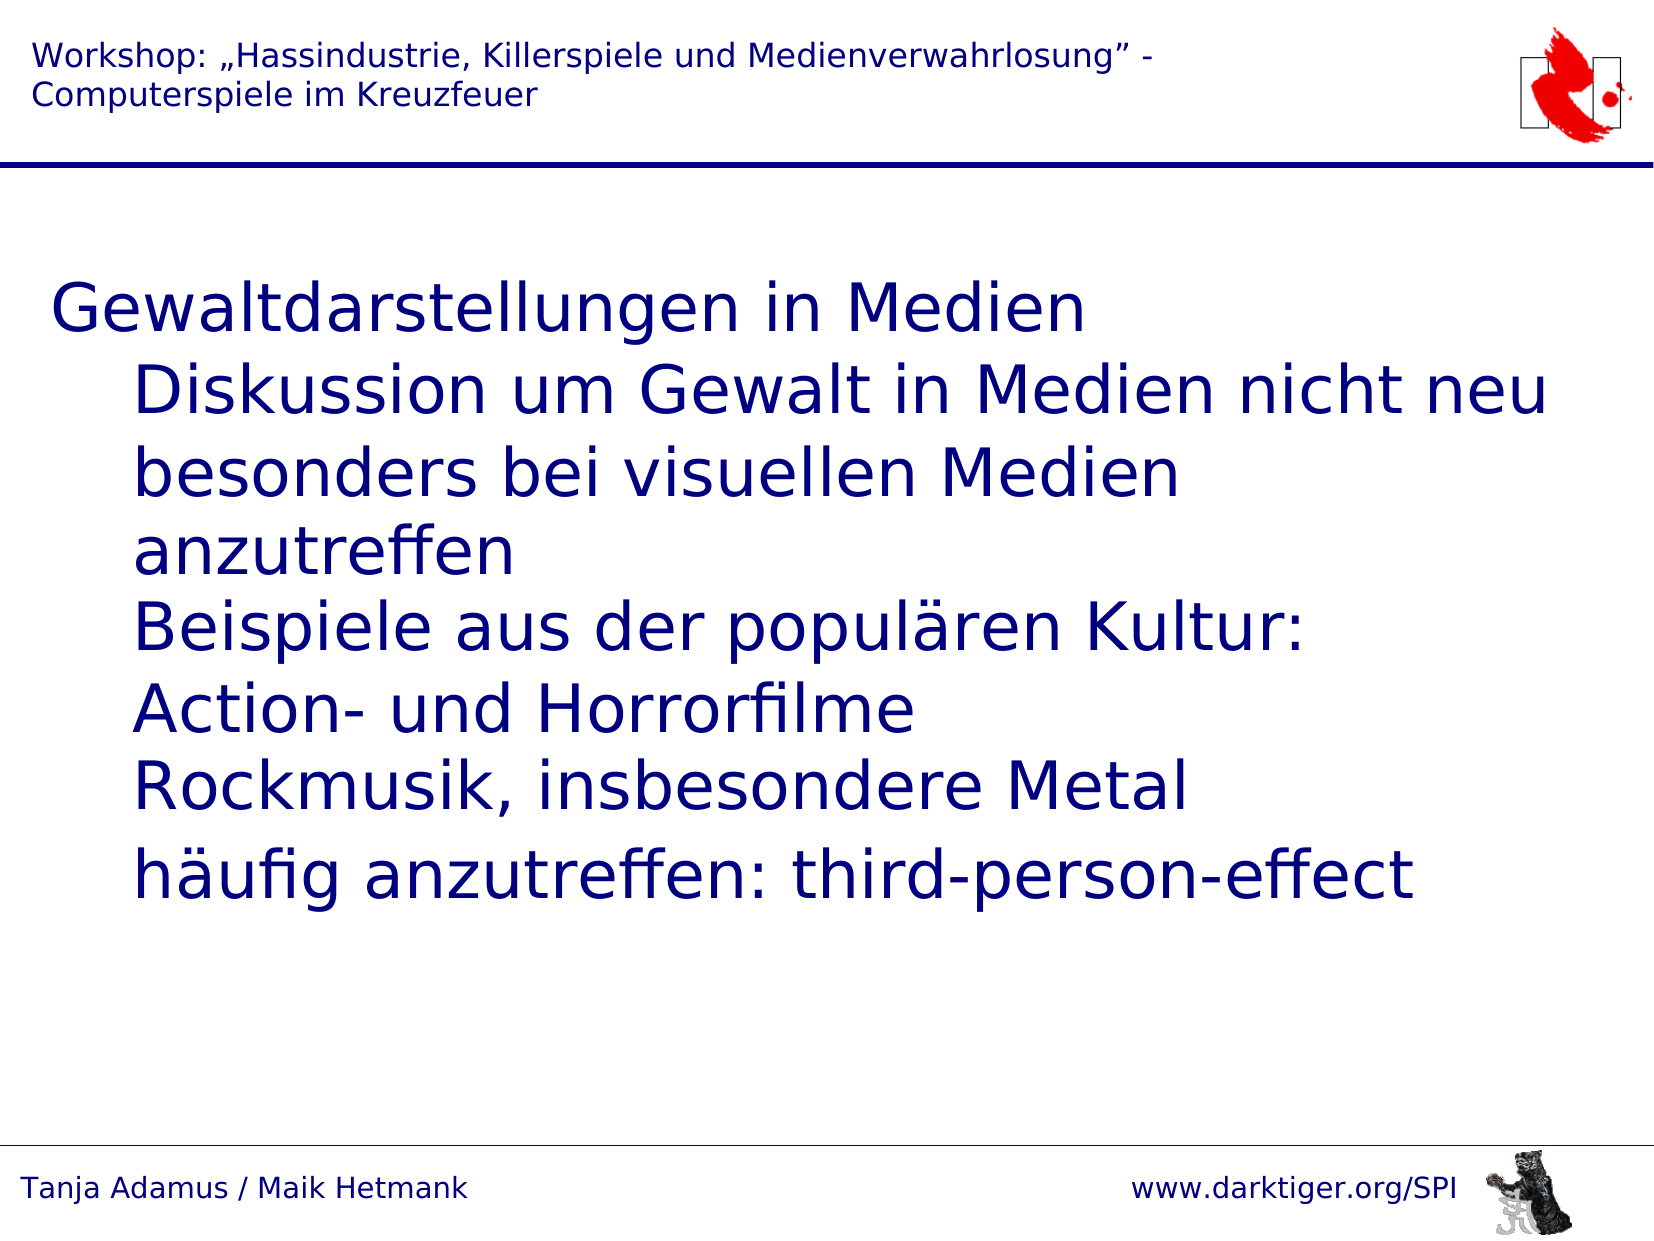

Workshop: „Hassindustrie, Killerspiele und Medienverwahrlosung” - Computerspiele im Kreuzfeuer
Gewaltdarstellungen in Medien
Diskussion um Gewalt in Medien nicht neu
besonders bei visuellen Medien anzutreffen
Beispiele aus der populären Kultur:
Action- und Horrorfilme
Rockmusik, insbesondere Metal
häufig anzutreffen: third-person-effect